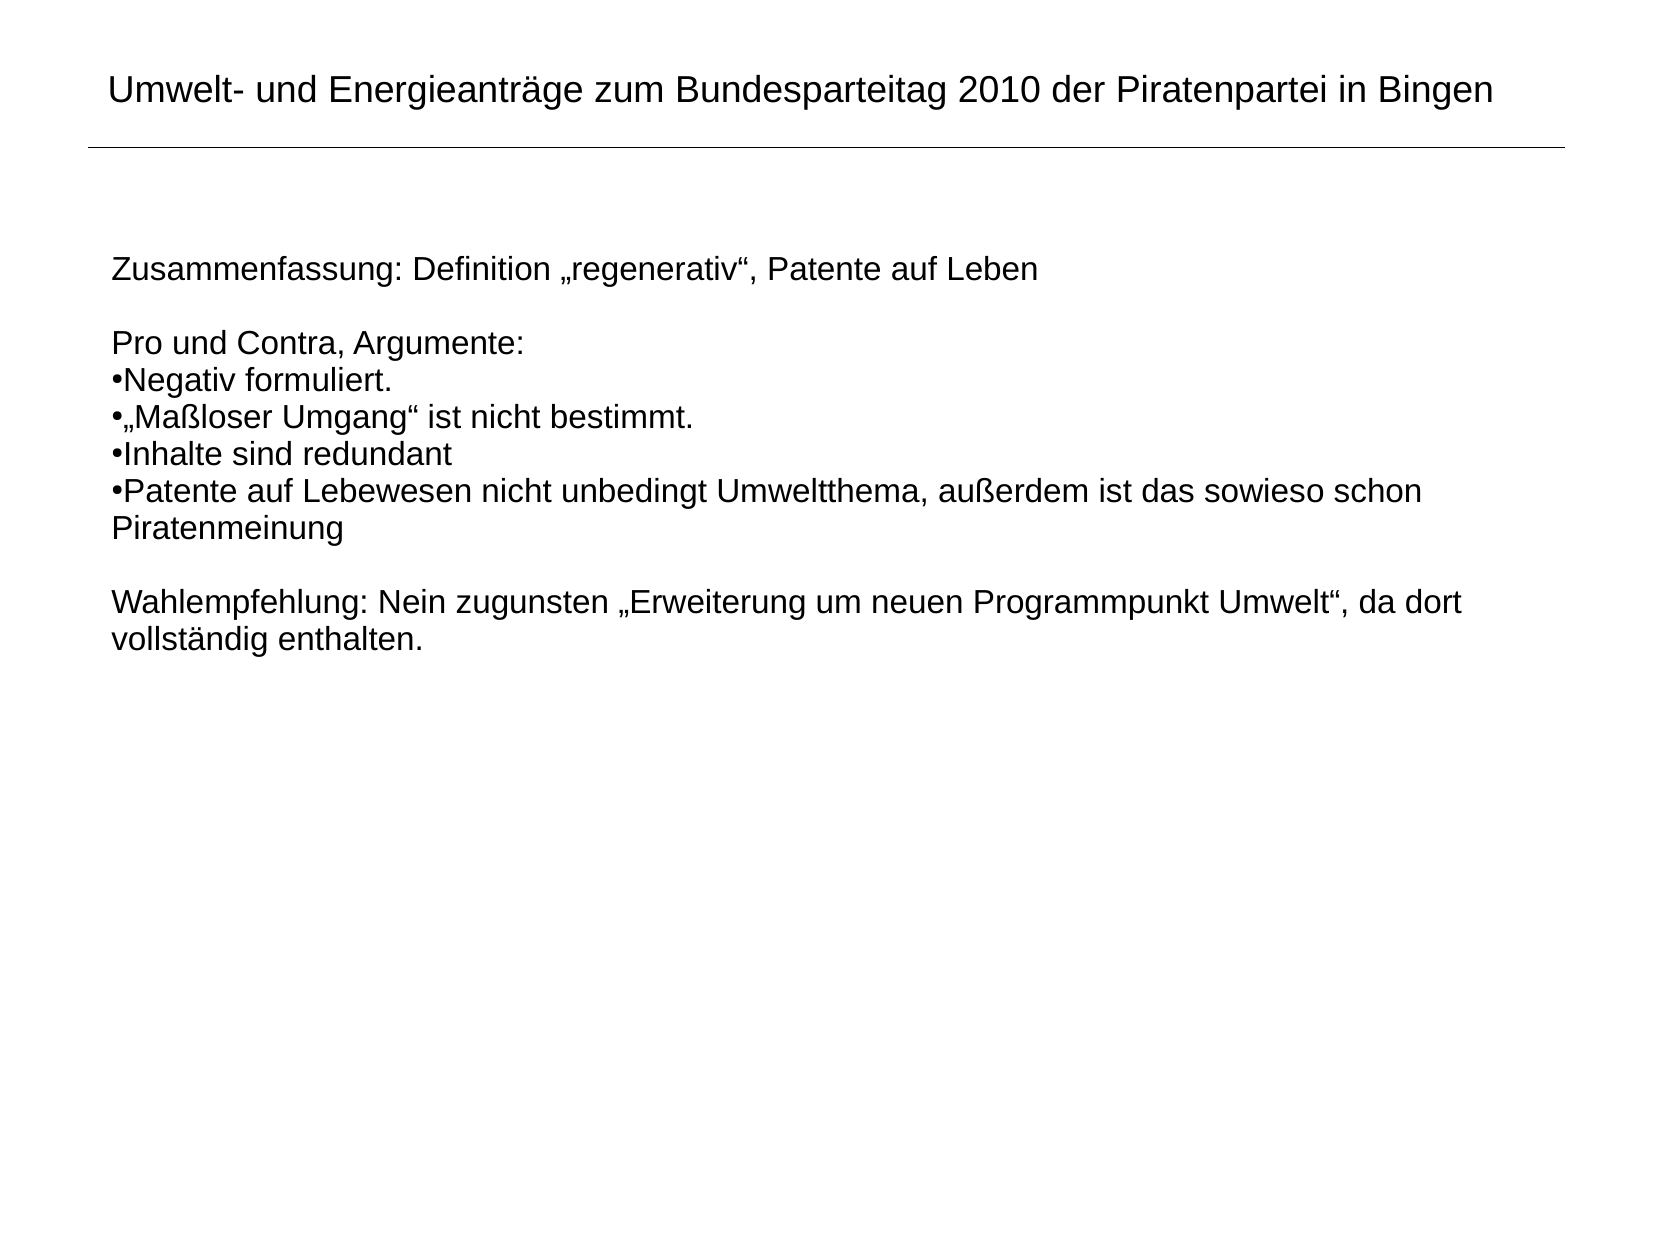

Zusammenfassung: Definition „regenerativ“, Patente auf Leben
Pro und Contra, Argumente:
Negativ formuliert.
„Maßloser Umgang“ ist nicht bestimmt.
Inhalte sind redundant
Patente auf Lebewesen nicht unbedingt Umweltthema, außerdem ist das sowieso schon Piratenmeinung
Wahlempfehlung: Nein zugunsten „Erweiterung um neuen Programmpunkt Umwelt“, da dort vollständig enthalten.